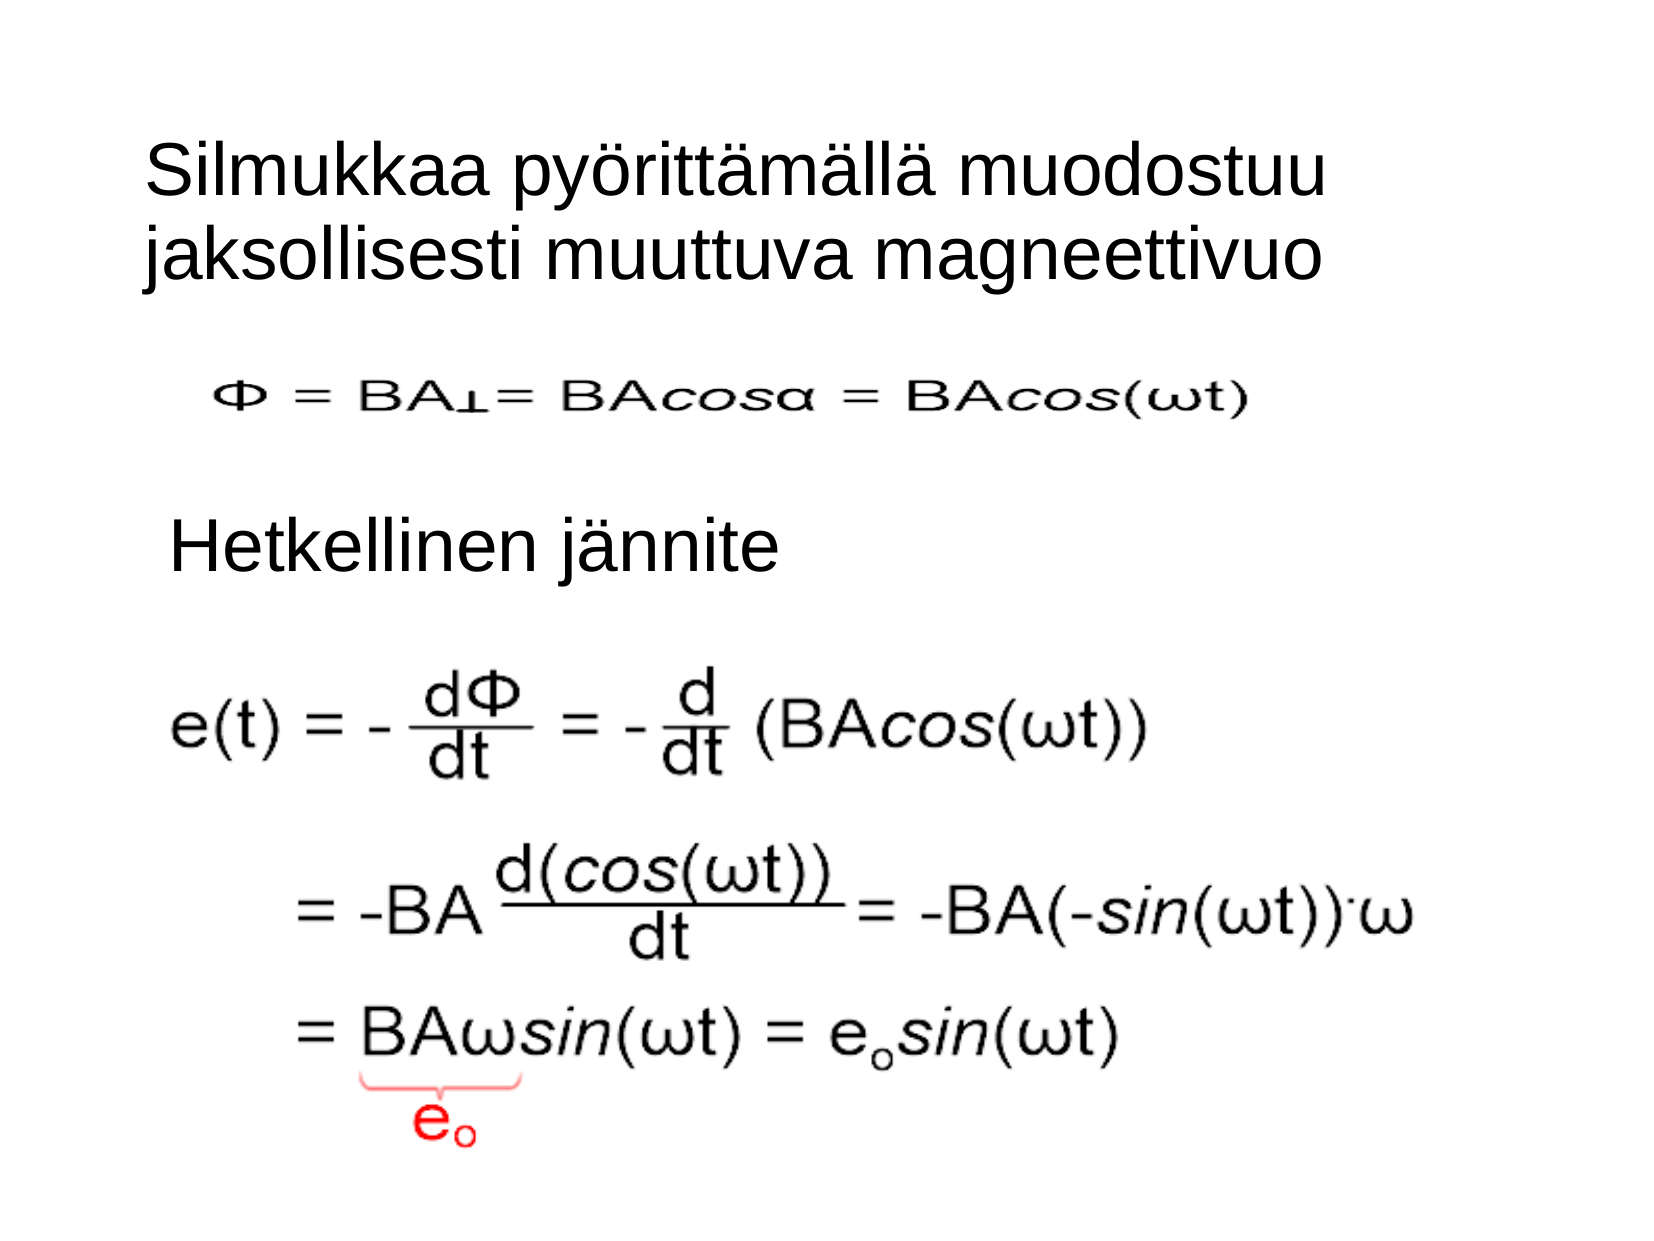

Silmukkaa pyörittämällä muodostuu jaksollisesti muuttuva magneettivuo
Hetkellinen jännite